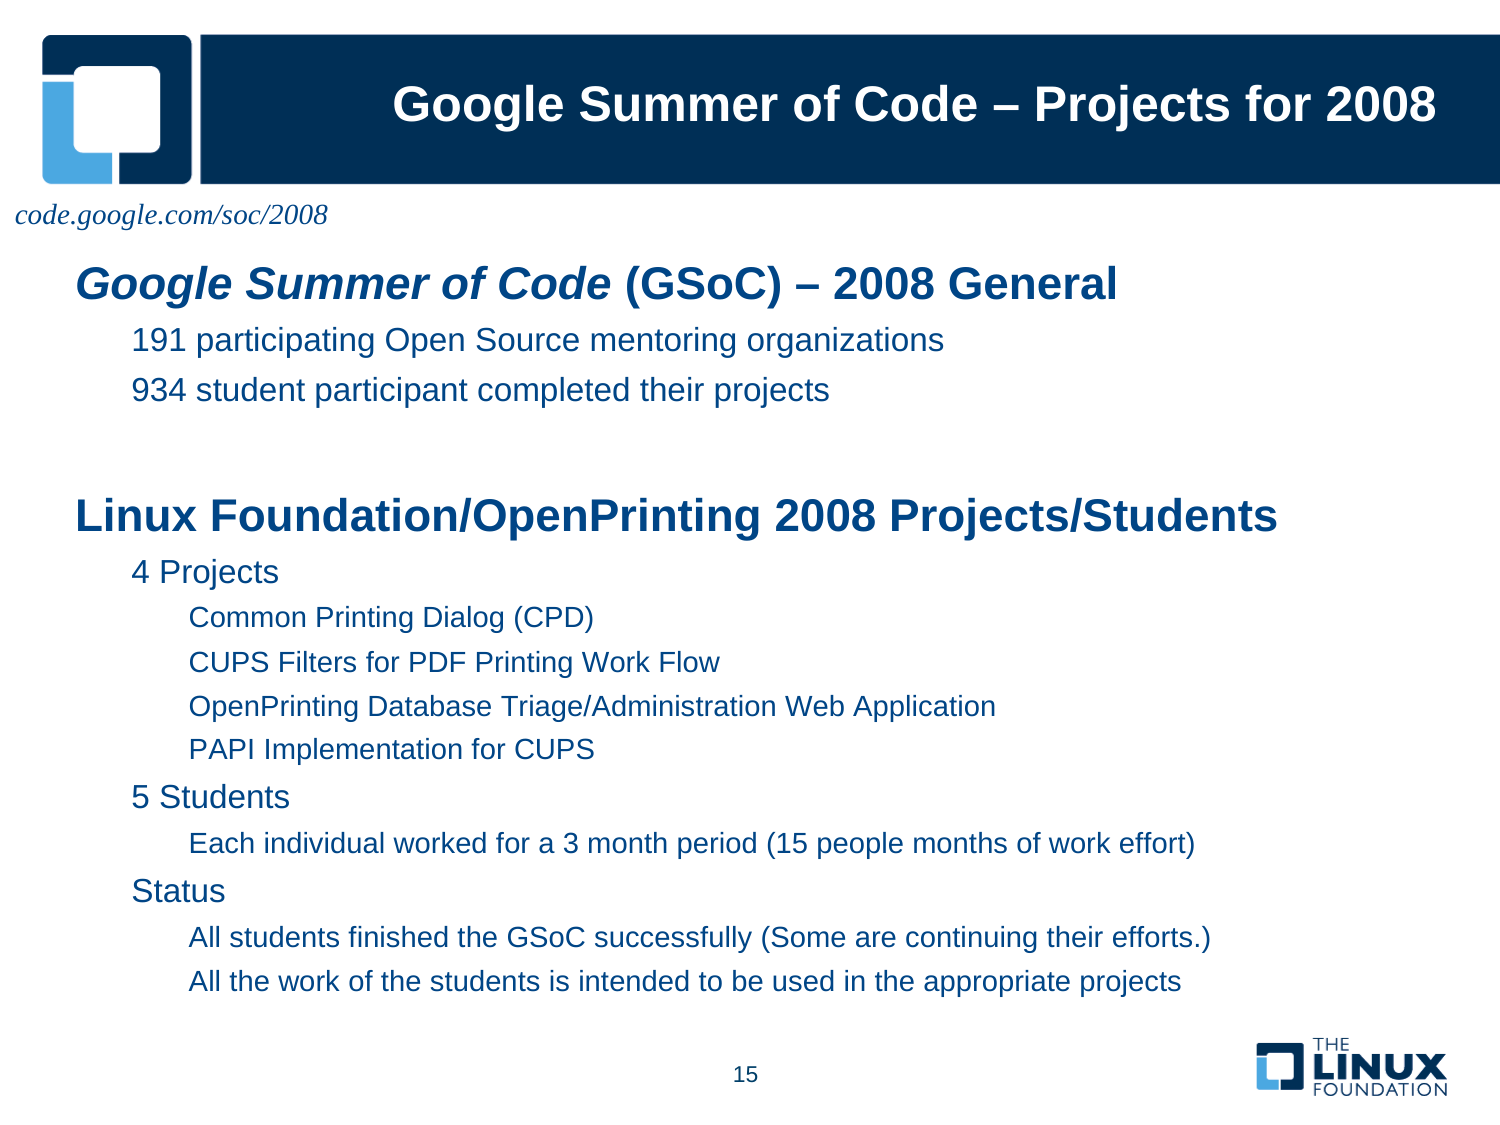

# Google Summer of Code – Projects for 2008
code.google.com/soc/2008
Google Summer of Code (GSoC) – 2008 General
191 participating Open Source mentoring organizations
934 student participant completed their projects
Linux Foundation/OpenPrinting 2008 Projects/Students
4 Projects
Common Printing Dialog (CPD)
CUPS Filters for PDF Printing Work Flow
OpenPrinting Database Triage/Administration Web Application
PAPI Implementation for CUPS
5 Students
Each individual worked for a 3 month period (15 people months of work effort)
Status
All students finished the GSoC successfully (Some are continuing their efforts.)
All the work of the students is intended to be used in the appropriate projects
15